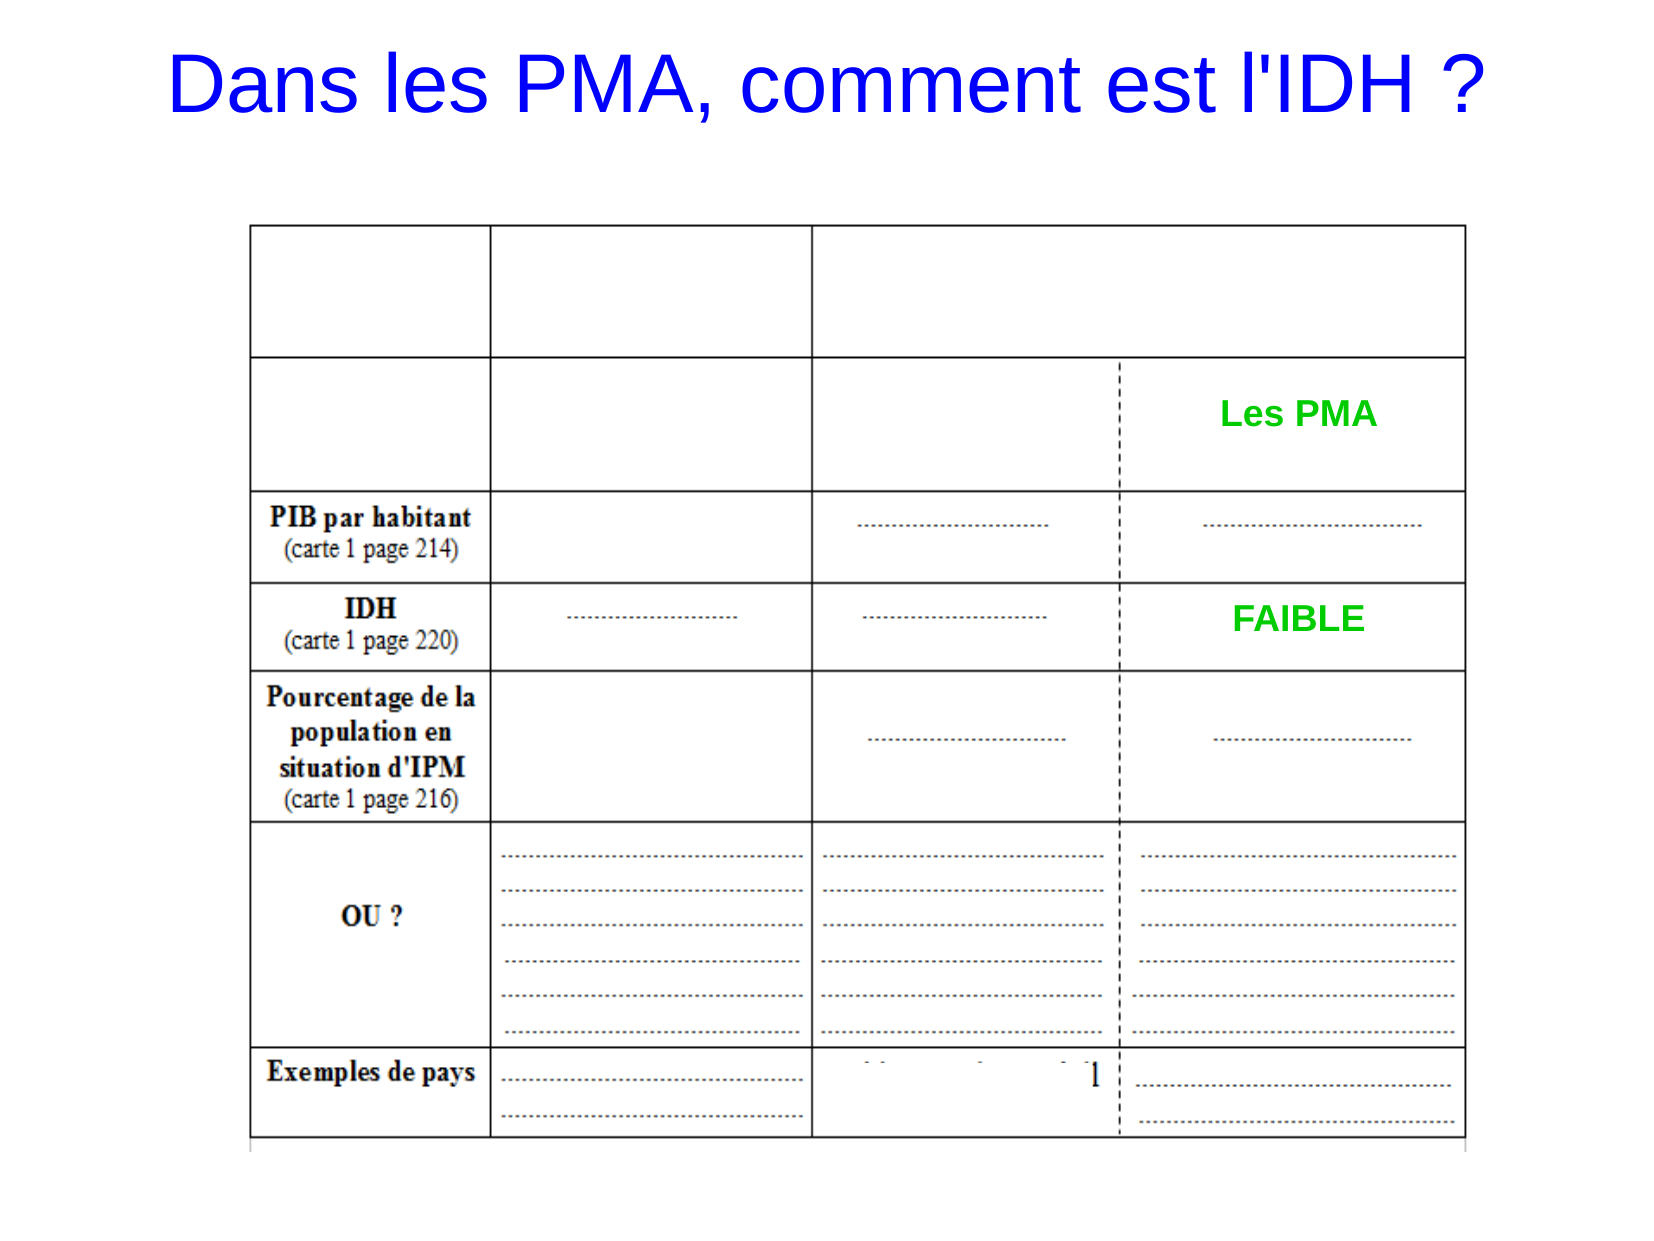

Dans les PMA, comment est l'IDH ?
Les PMA
FAIBLE